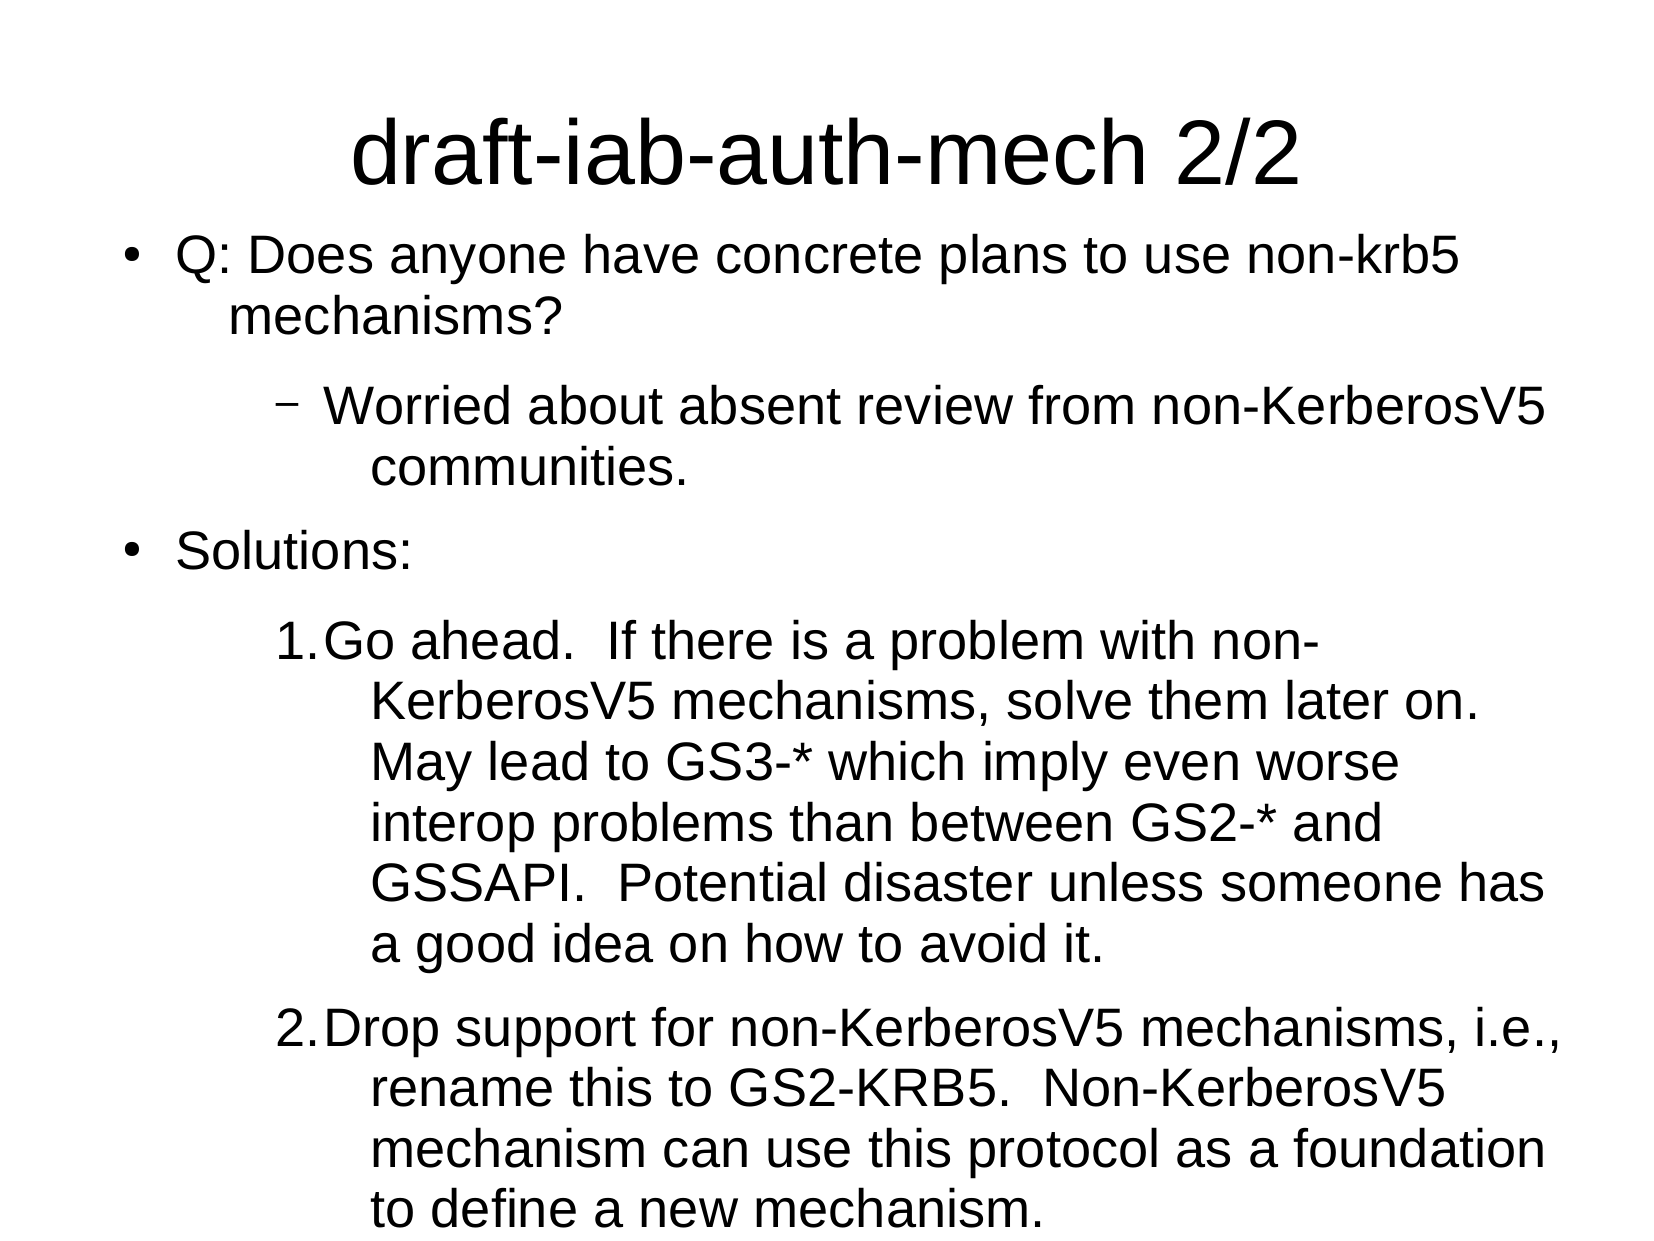

draft-iab-auth-mech 2/2
# Q: Does anyone have concrete plans to use non-krb5 mechanisms?
Worried about absent review from non-KerberosV5 communities.
Solutions:
Go ahead. If there is a problem with non-KerberosV5 mechanisms, solve them later on. May lead to GS3-* which imply even worse interop problems than between GS2-* and GSSAPI. Potential disaster unless someone has a good idea on how to avoid it.
Drop support for non-KerberosV5 mechanisms, i.e., rename this to GS2-KRB5. Non-KerberosV5 mechanism can use this protocol as a foundation to define a new mechanism.
If we need to support e.g. SPKM too, include it in this spec too, as GS2-SPKM.